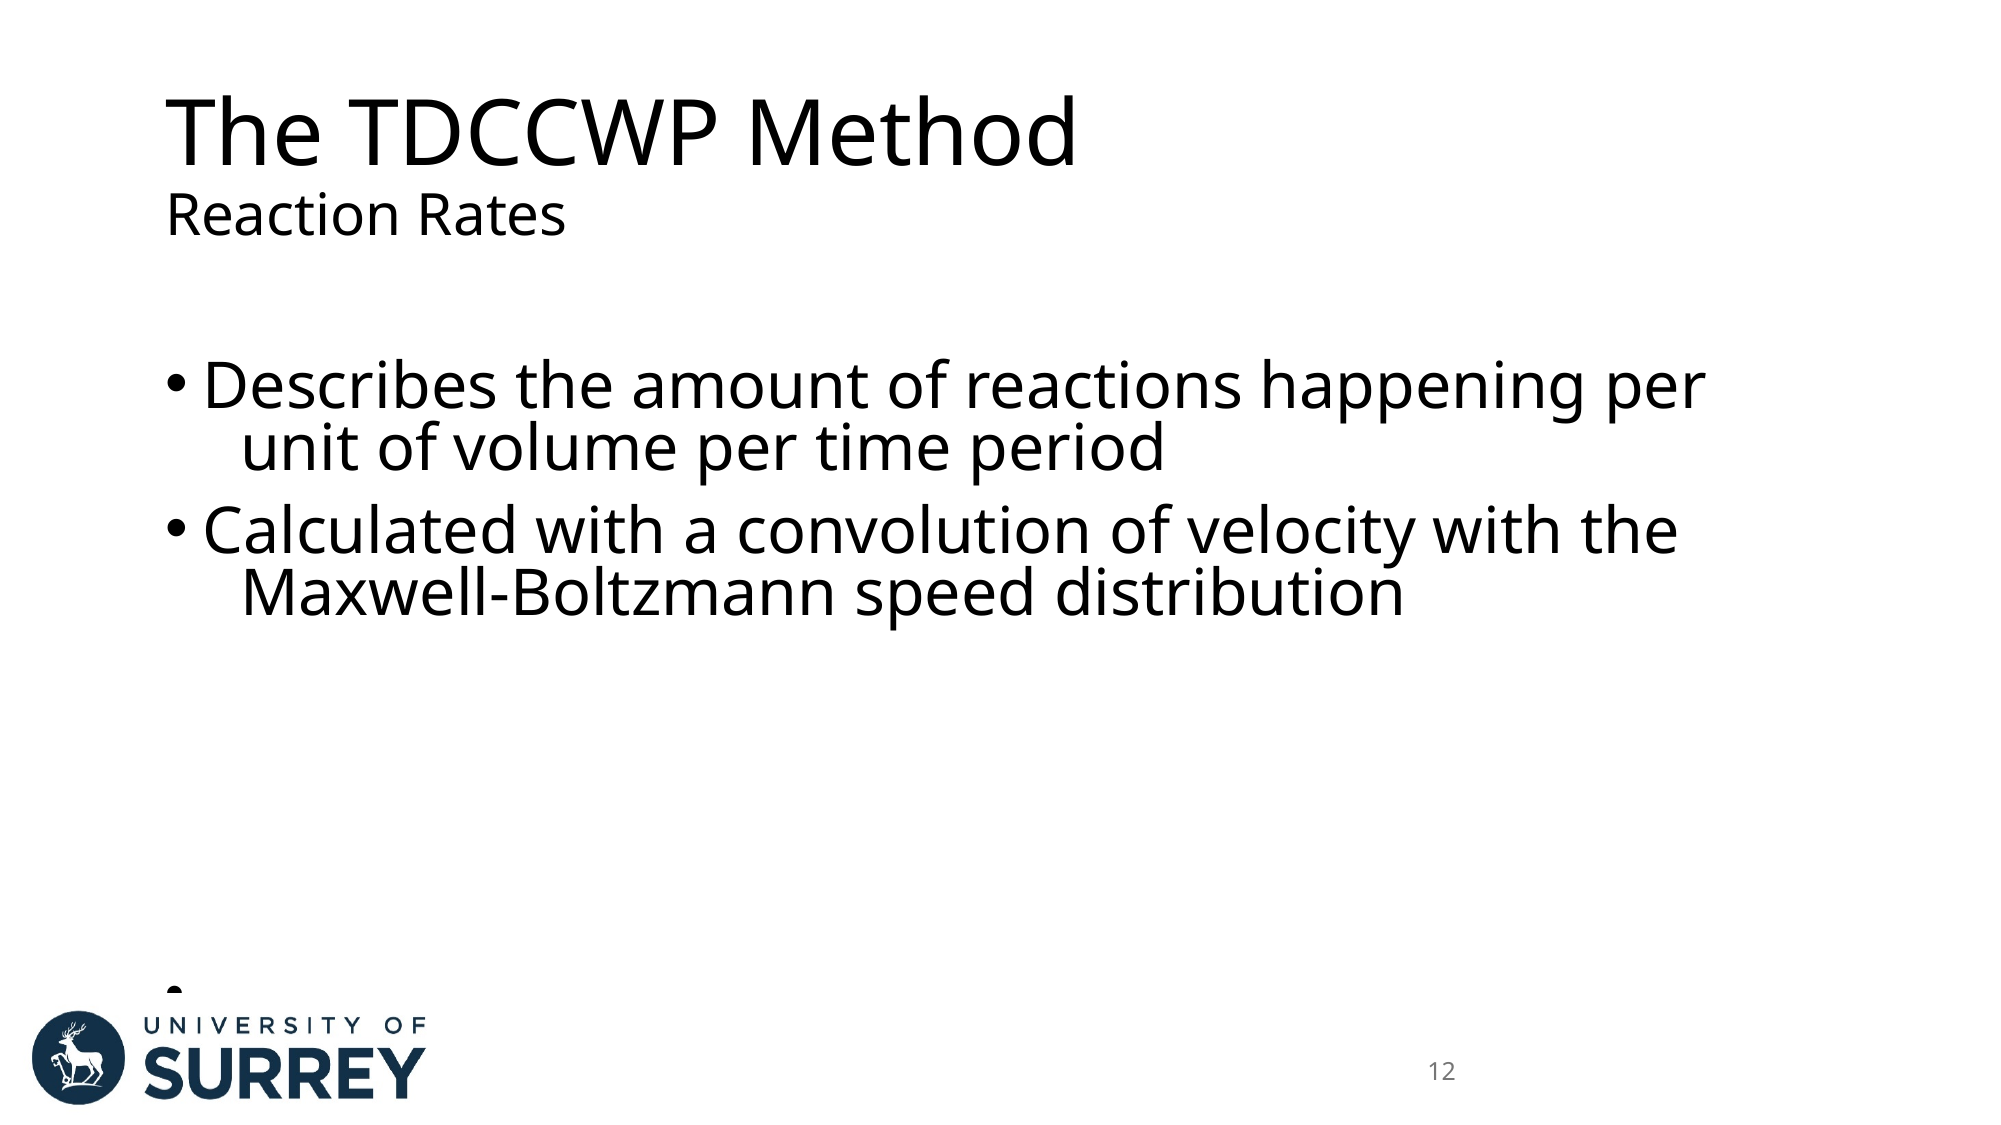

# The TDCCWP Method Reaction Rates
Describes the amount of reactions happening per unit of volume per time period
Calculated with a convolution of velocity with the Maxwell-Boltzmann speed distribution